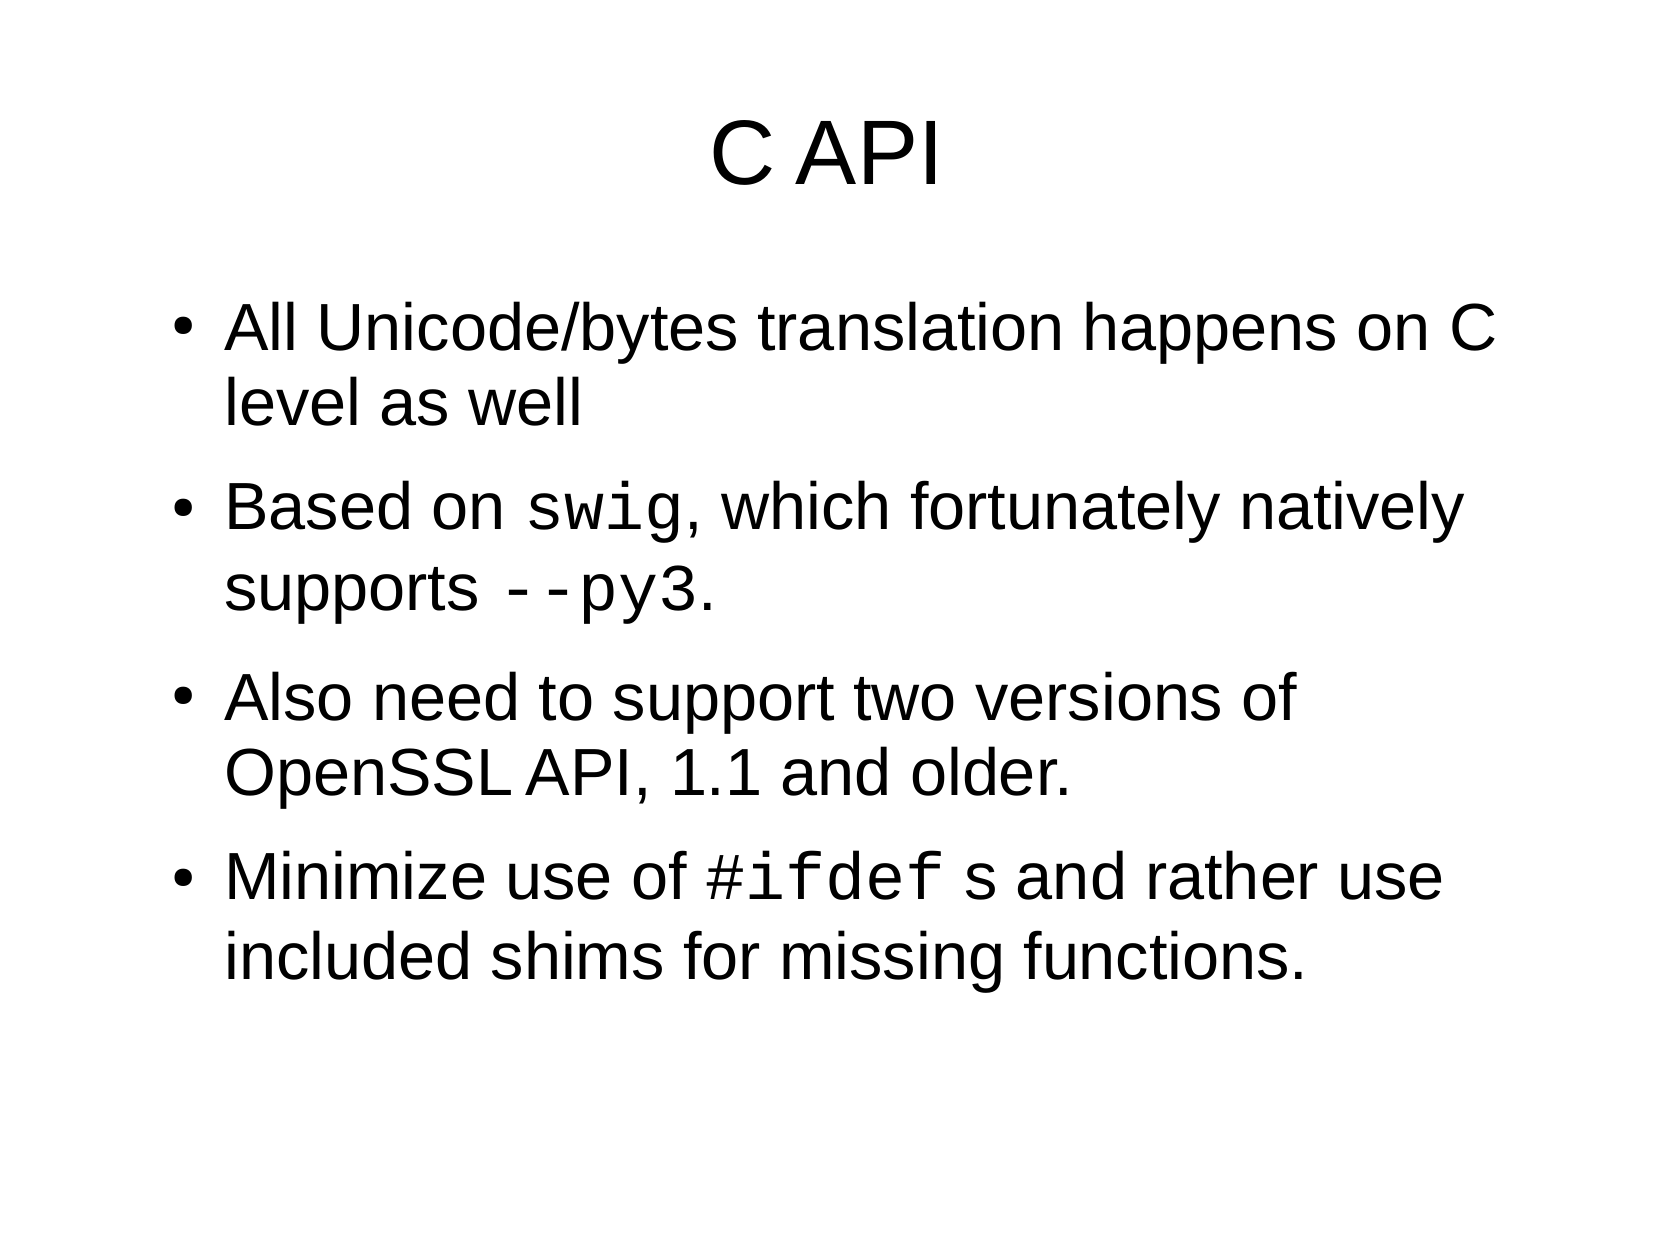

# C API
All Unicode/bytes translation happens on C level as well
Based on swig, which fortunately natively supports --py3.
Also need to support two versions of OpenSSL API, 1.1 and older.
Minimize use of #ifdef s and rather use included shims for missing functions.